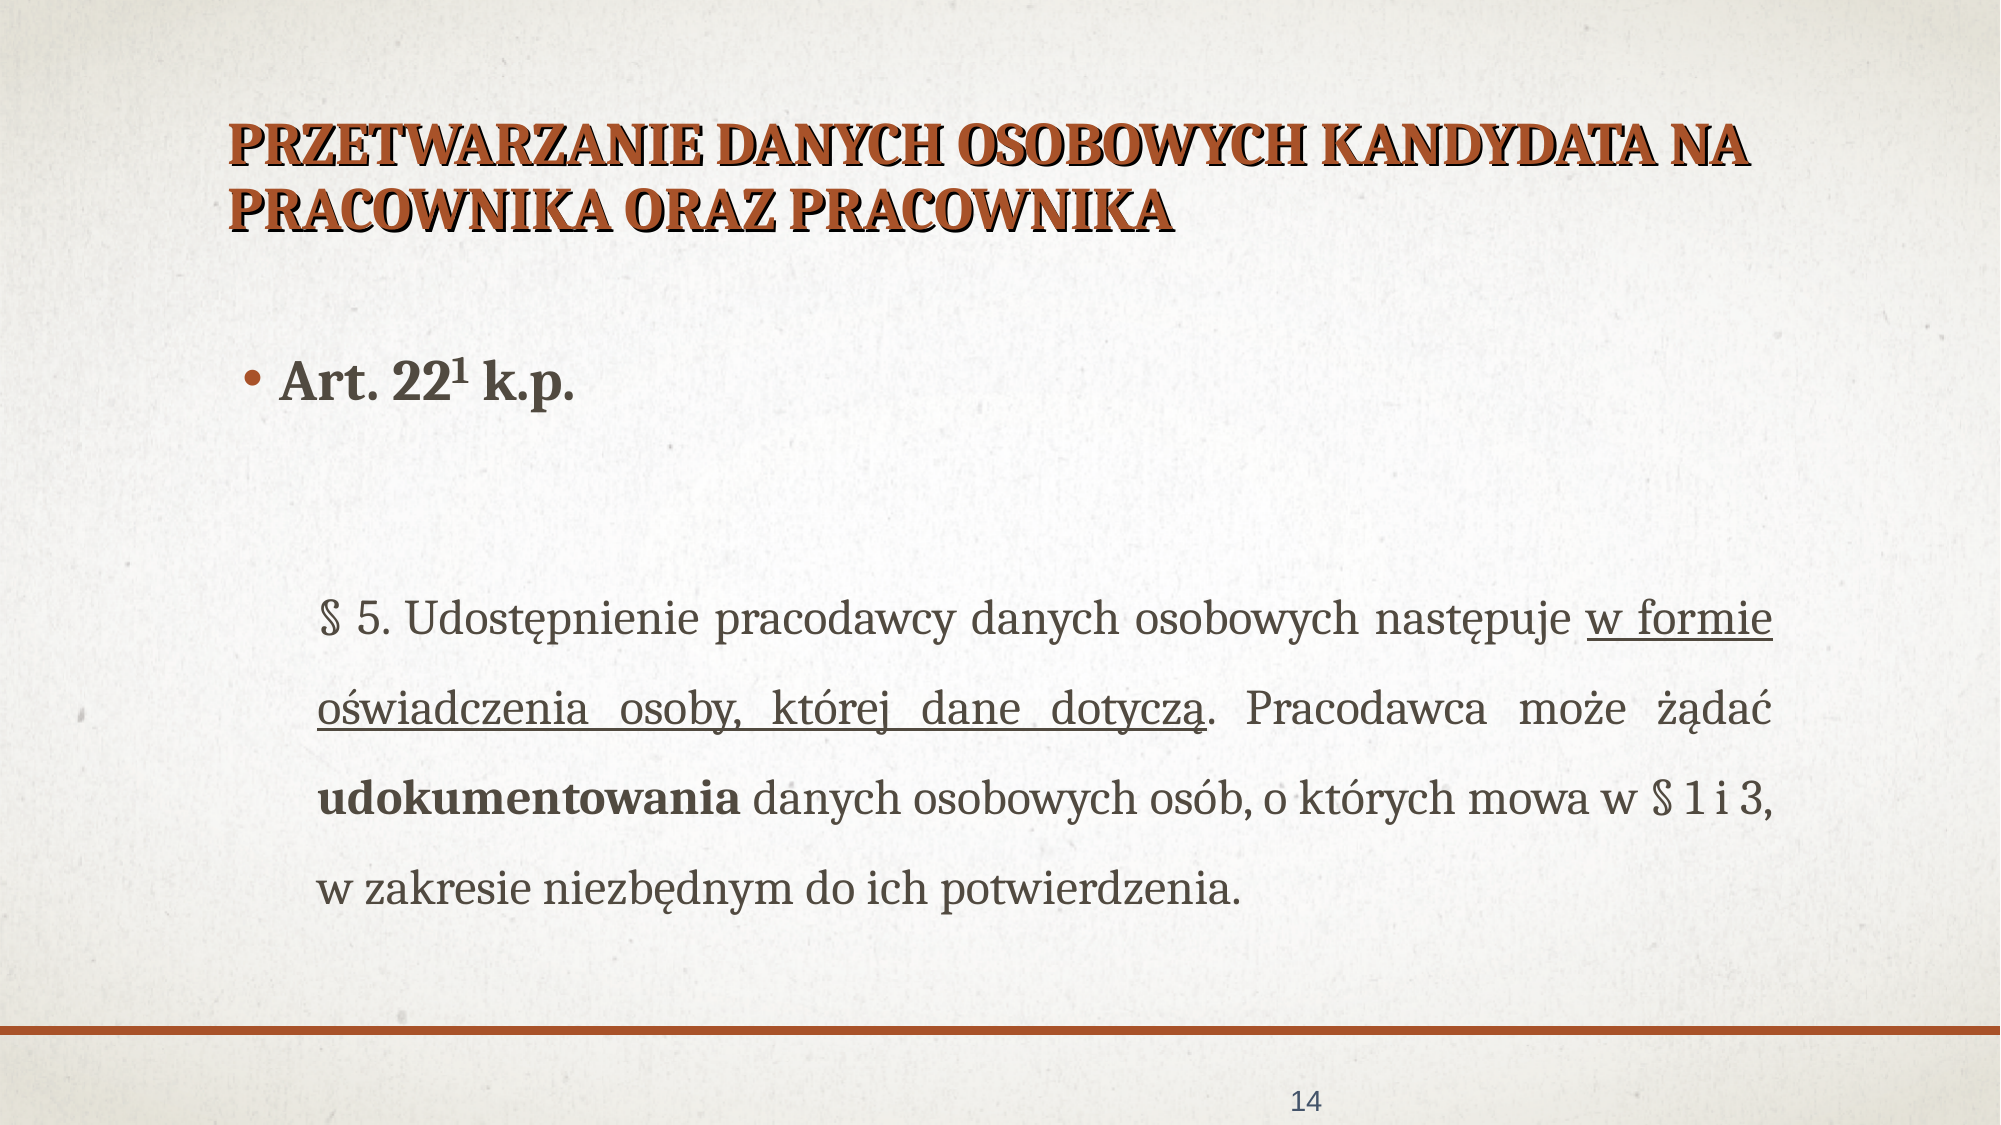

# Przetwarzanie danych osobowych kandydata na pracownika oraz pracownika
Art. 221 k.p.
§ 5. Udostępnienie pracodawcy danych osobowych następuje w formie oświadczenia osoby, której dane dotyczą. Pracodawca może żądać udokumentowania danych osobowych osób, o których mowa w § 1 i 3, w zakresie niezbędnym do ich potwierdzenia.